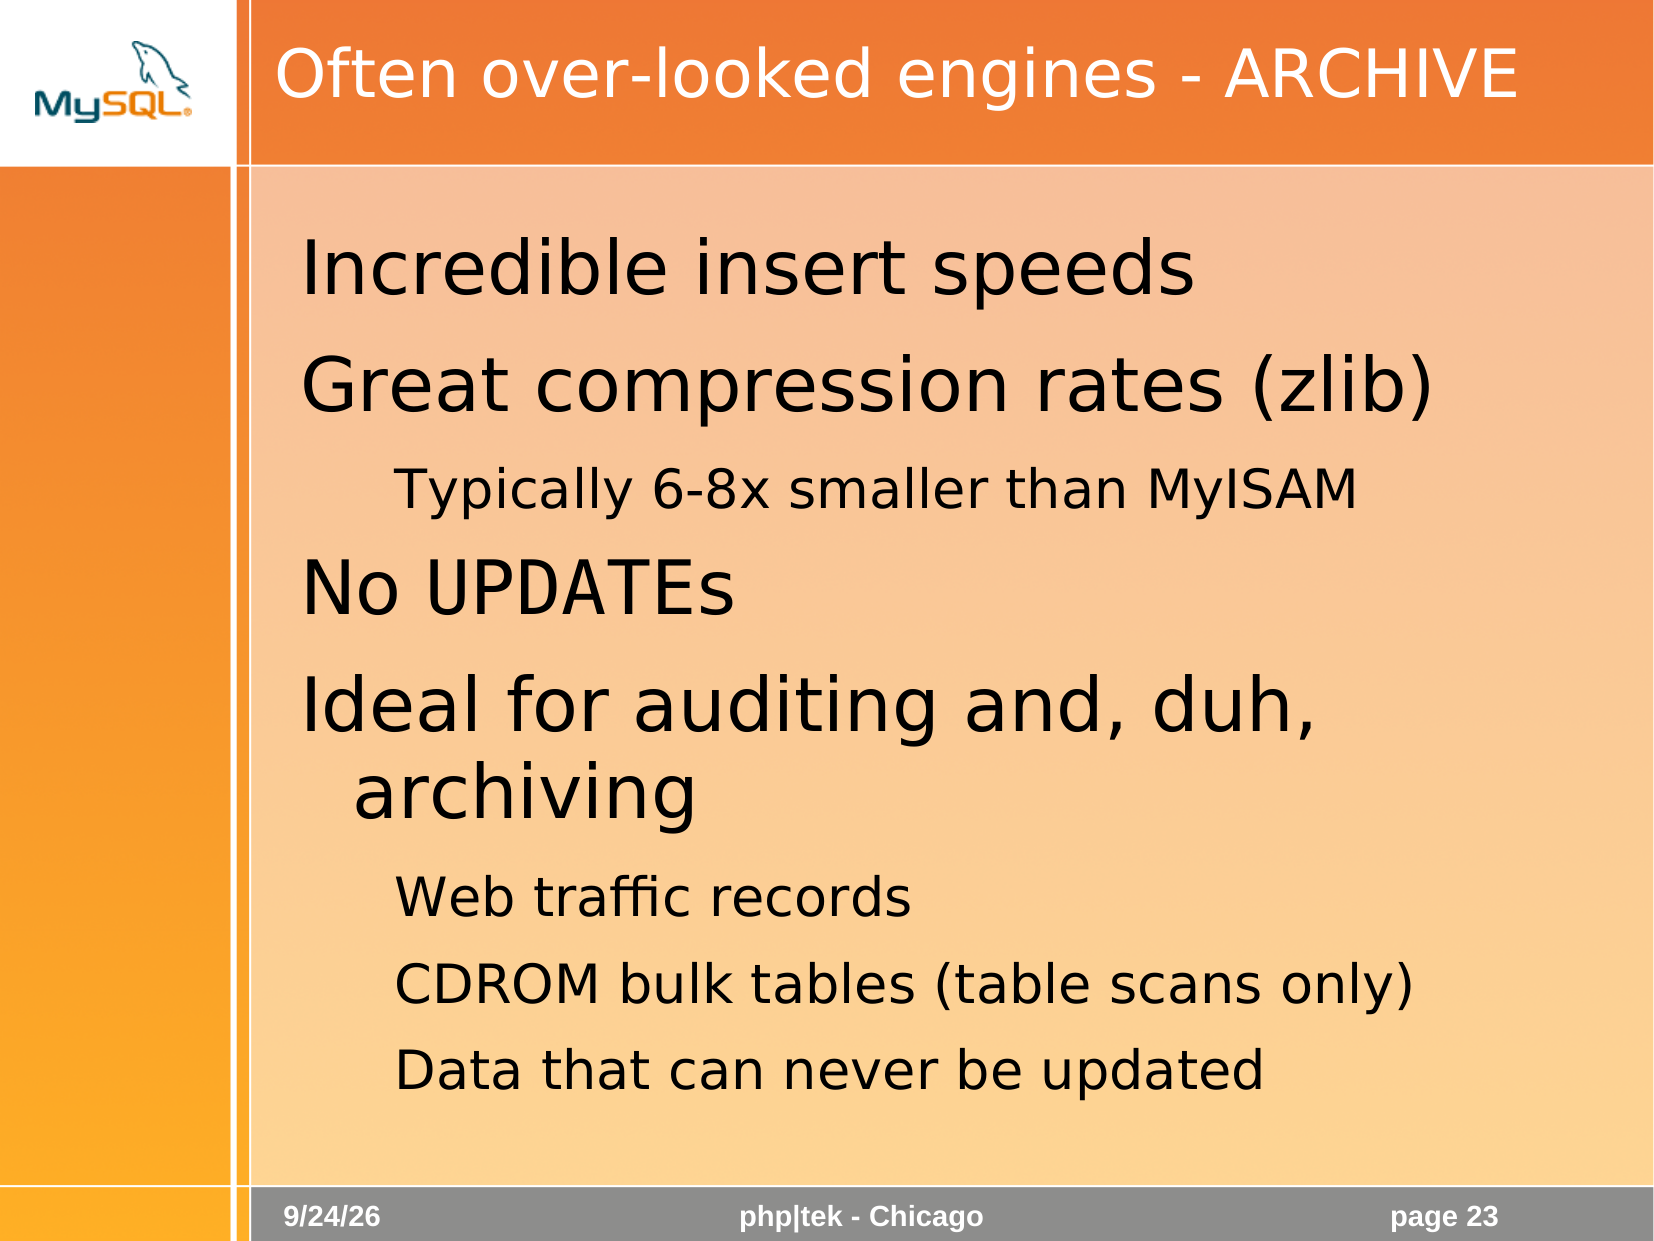

# Often over-looked engines - ARCHIVE
Incredible insert speeds
Great compression rates (zlib)
Typically 6-8x smaller than MyISAM
No UPDATEs
Ideal for auditing and, duh, archiving
Web traffic records
CDROM bulk tables (table scans only)
Data that can never be updated